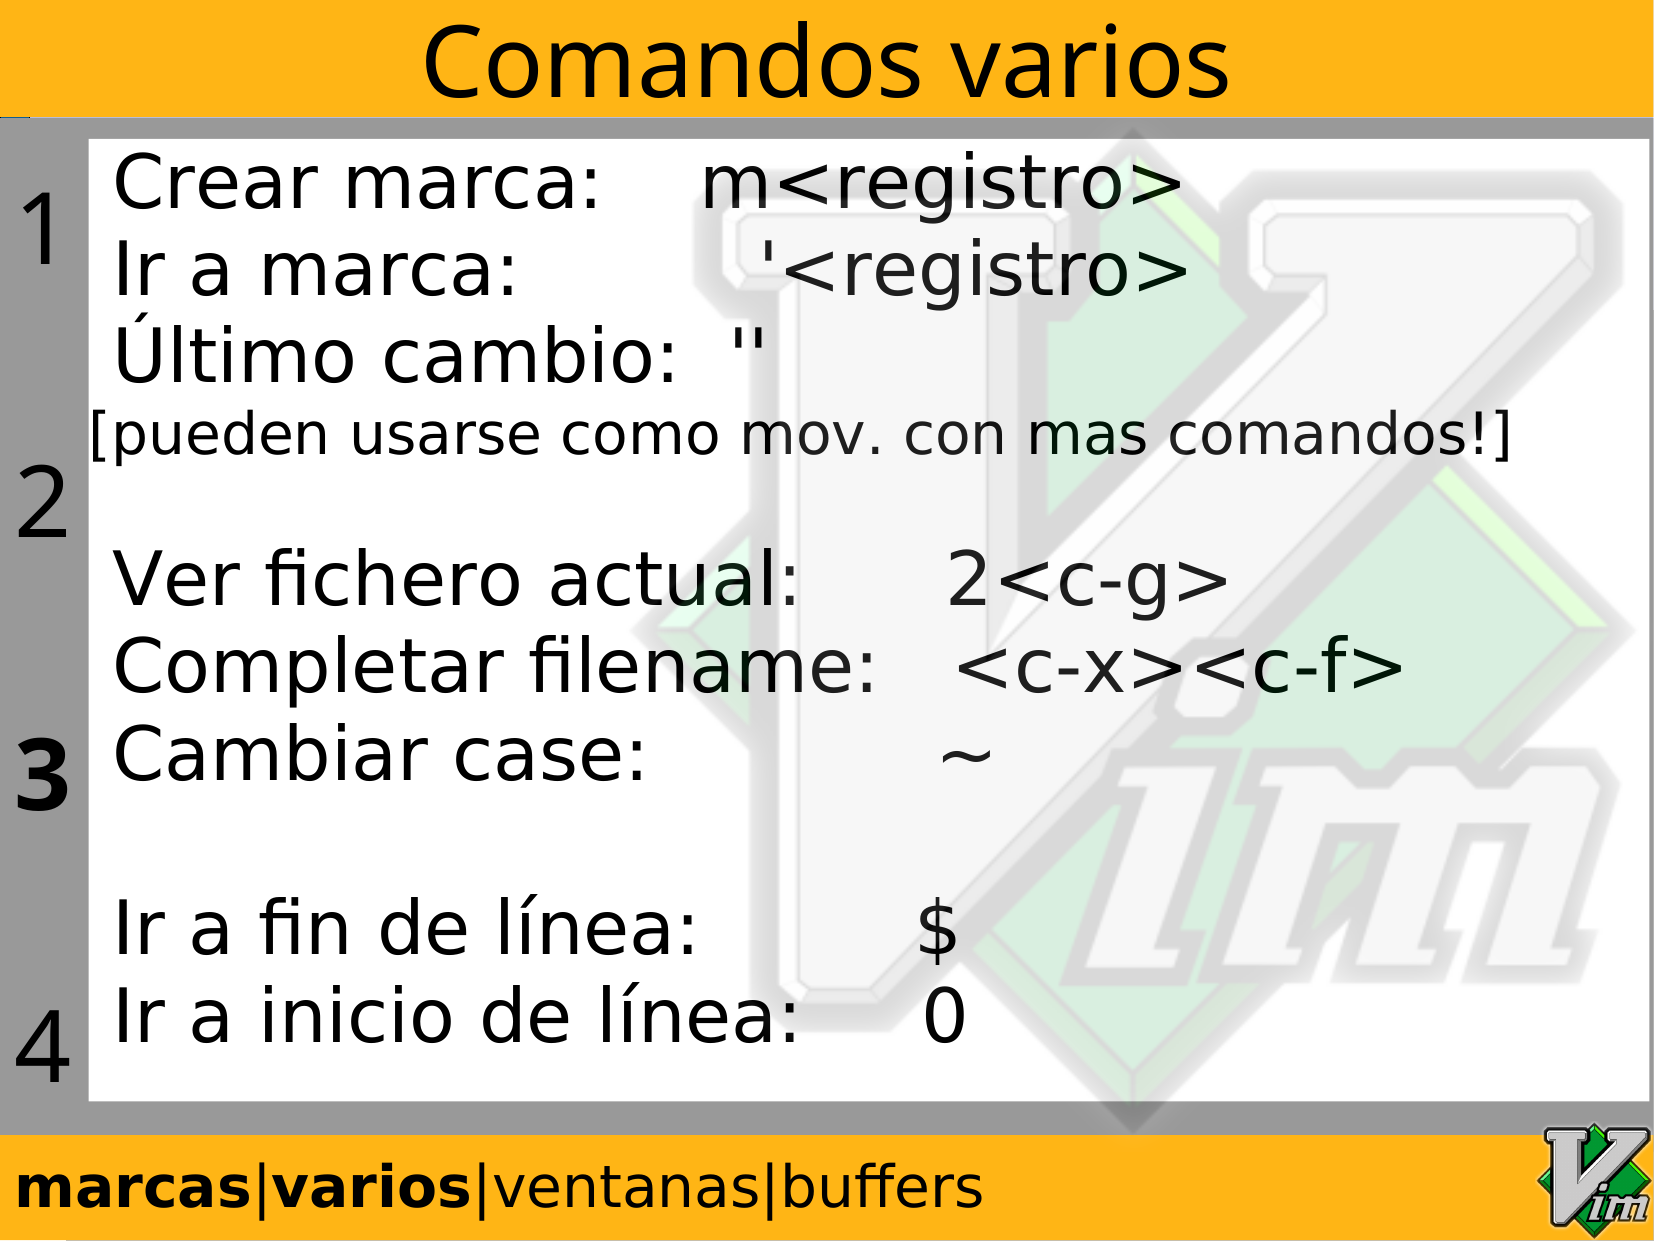

Comandos varios
1 - Introducción
2 - Novatos
3 - Power Users
4 -Desarrolladores
 Crear marca: m<registro>
 Ir a marca: '<registro>
 Último cambio: ''
[pueden usarse como mov. con mas comandos!]
 Ver fichero actual: 2<c-g>
 Completar filename: <c-x><c-f>
 Cambiar case: ~
 Ir a fin de línea: $
 Ir a inicio de línea: 0
marcas|varios|ventanas|buffers